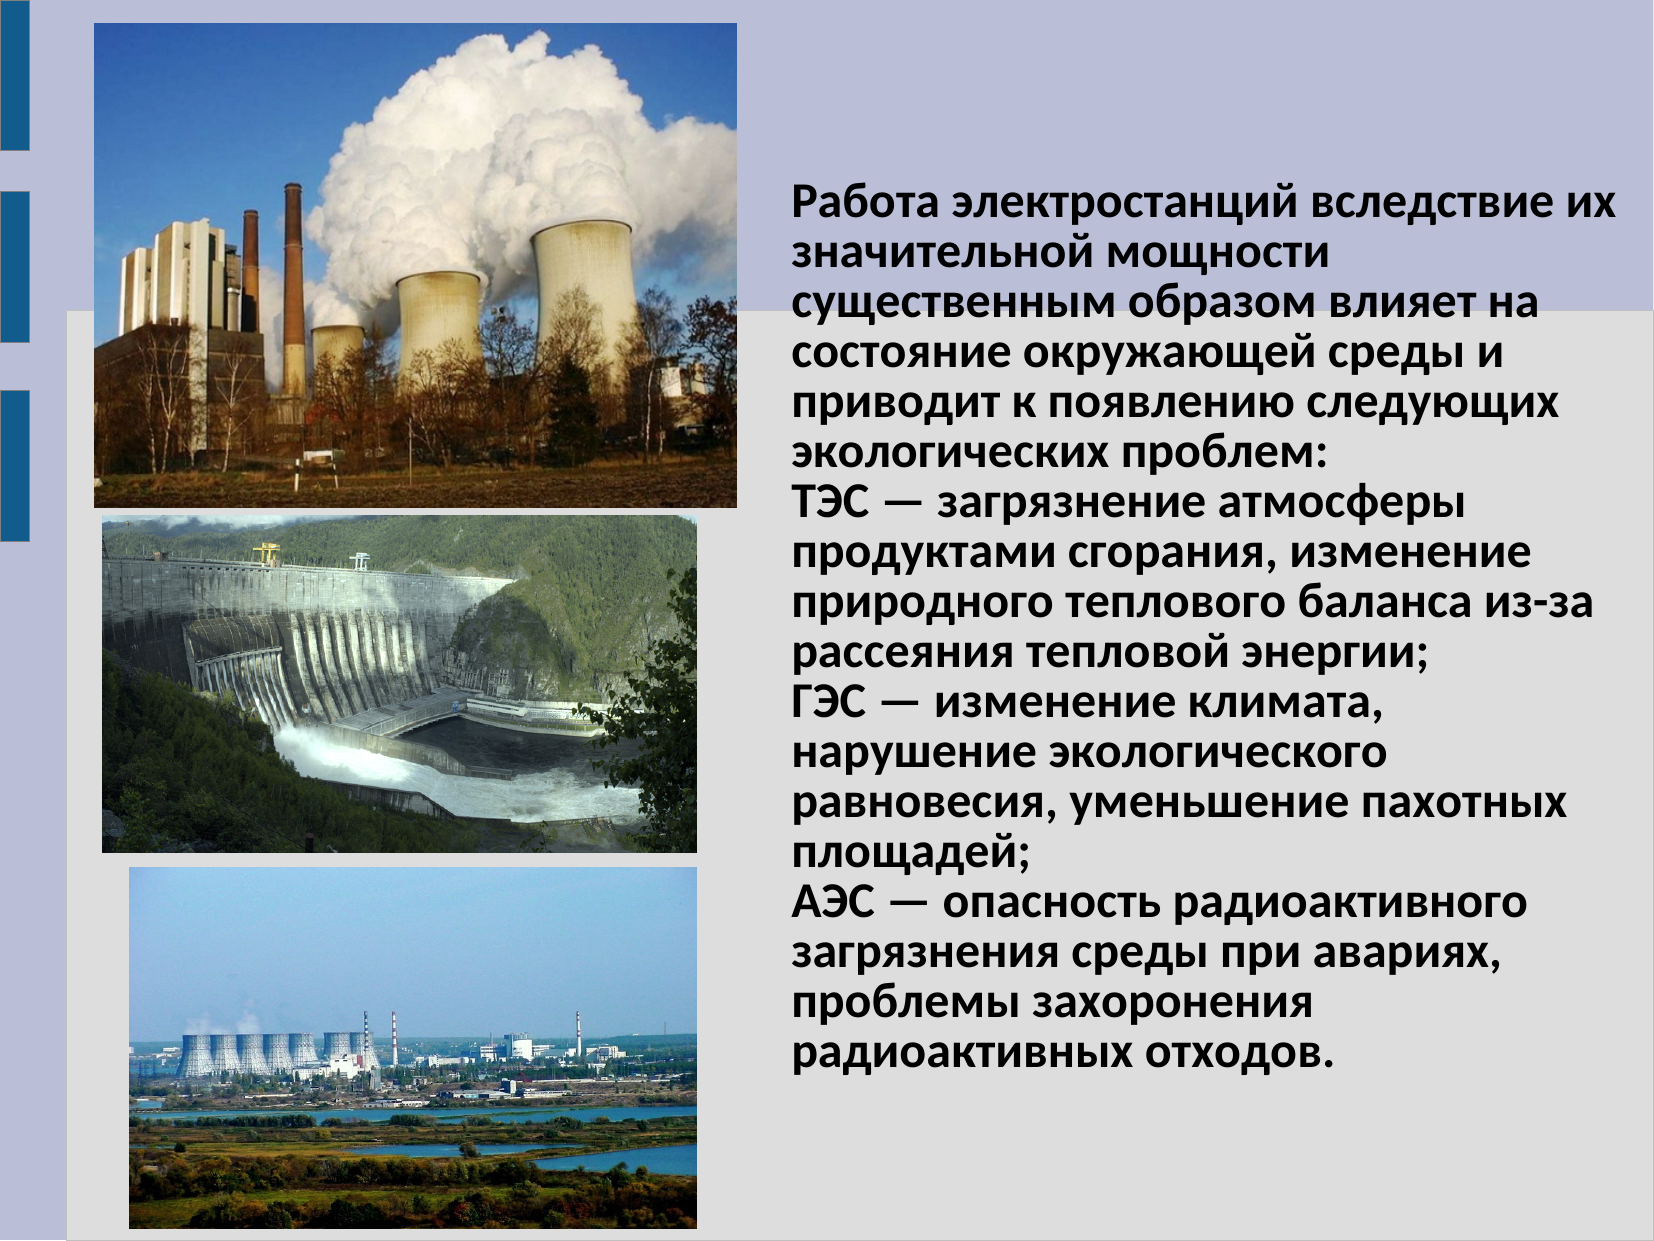

# Работа электростанций вследствие их значительной мощности существенным образом влияет на состояние окружающей среды и приводит к появлению следующих экологических проблем: ТЭС — загрязнение атмосферы продуктами сгорания, изменение природного теплового баланса из-за рассеяния тепловой энергии; ГЭС — изменение климата, нарушение экологического равновесия, уменьшение пахотных площадей; АЭС — опасность радиоактивного загрязнения среды при авариях, проблемы захоронения радиоактивных отходов.